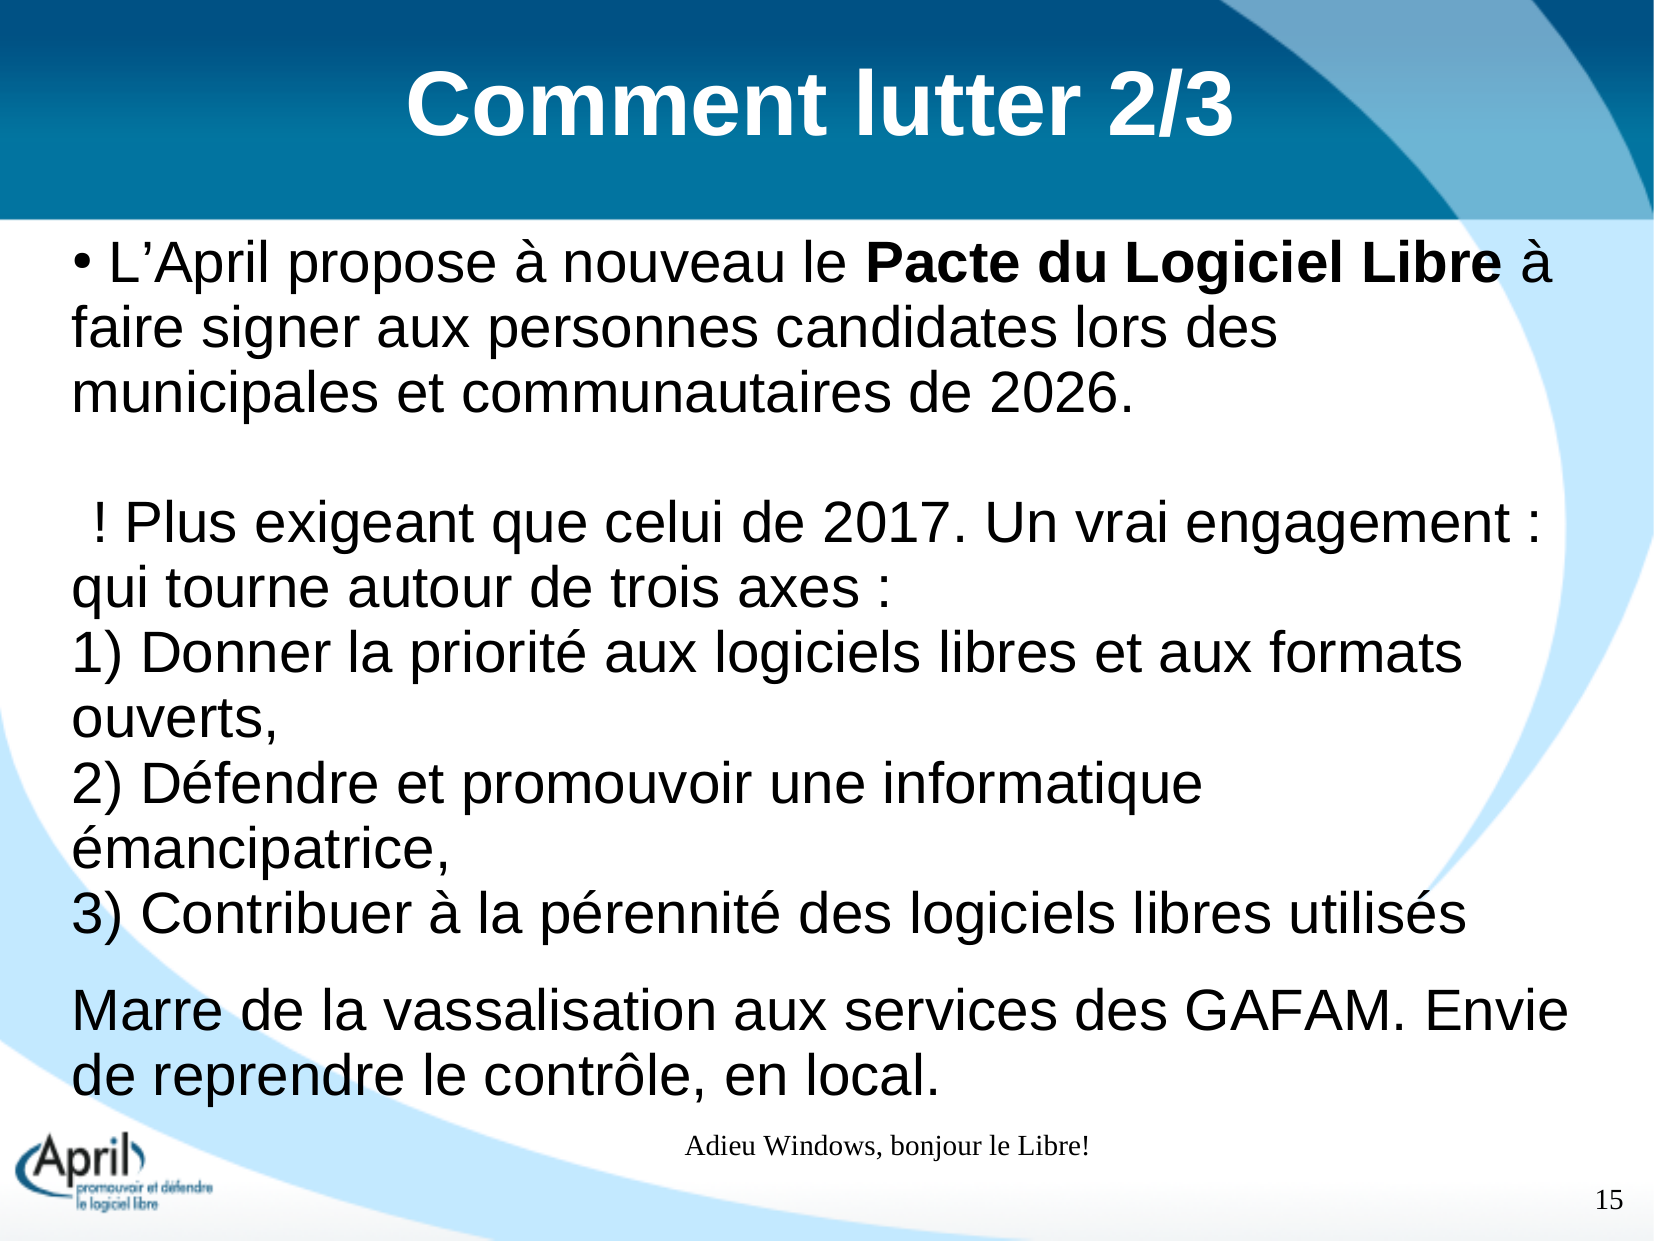

# Comment lutter 2/3
 L’April propose à nouveau le Pacte du Logiciel Libre à faire signer aux personnes candidates lors des municipales et communautaires de 2026.
! Plus exigeant que celui de 2017. Un vrai engagement : qui tourne autour de trois axes :
 Donner la priorité aux logiciels libres et aux formats ouverts,
 Défendre et promouvoir une informatique émancipatrice,
 Contribuer à la pérennité des logiciels libres utilisés
Marre de la vassalisation aux services des GAFAM. Envie de reprendre le contrôle, en local.
Adieu Windows, bonjour le Libre!
15